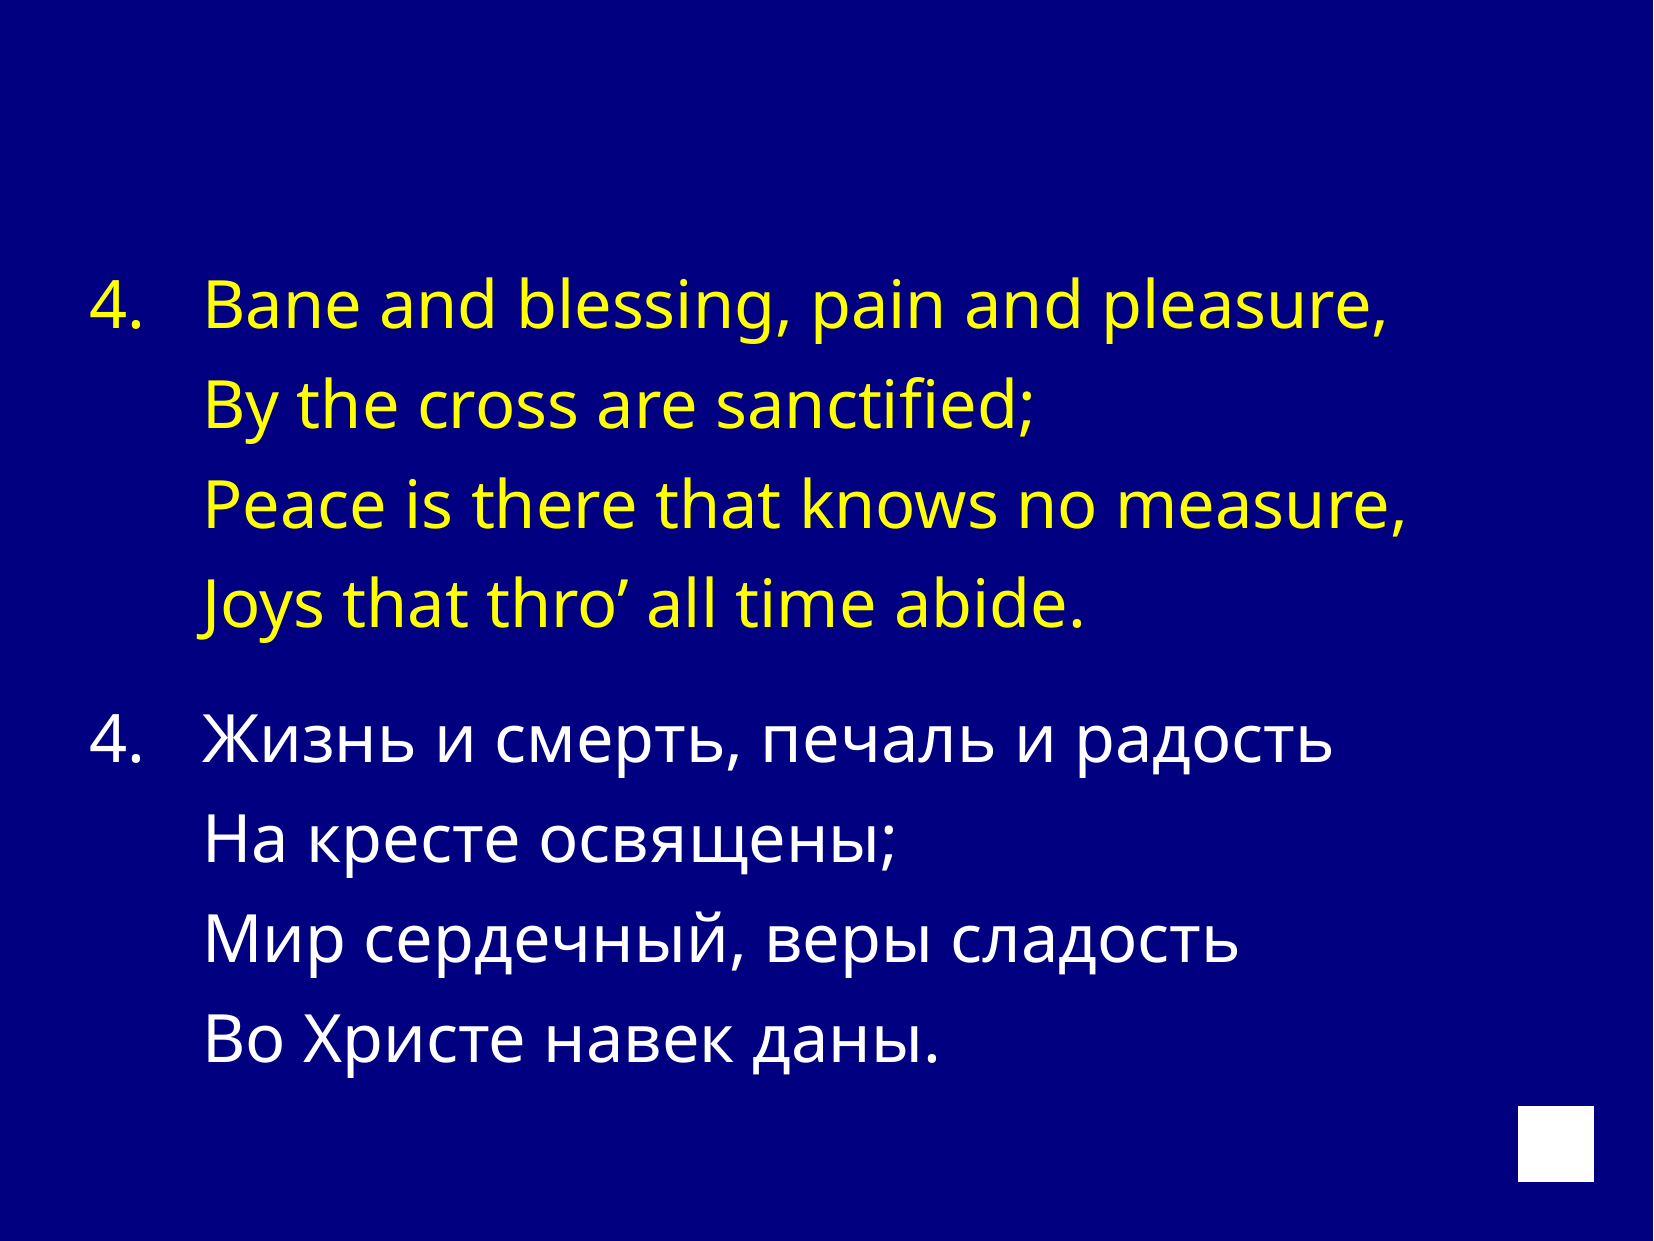

4.	Bane and blessing, pain and pleasure,
	By the cross are sanctified;
	Peace is there that knows no measure,
	Joys that thro’ all time abide.
4.	Жизнь и смерть, печаль и радость
	На кресте освящены;
	Мир сердечный, веры сладость
	Во Христе навек даны.